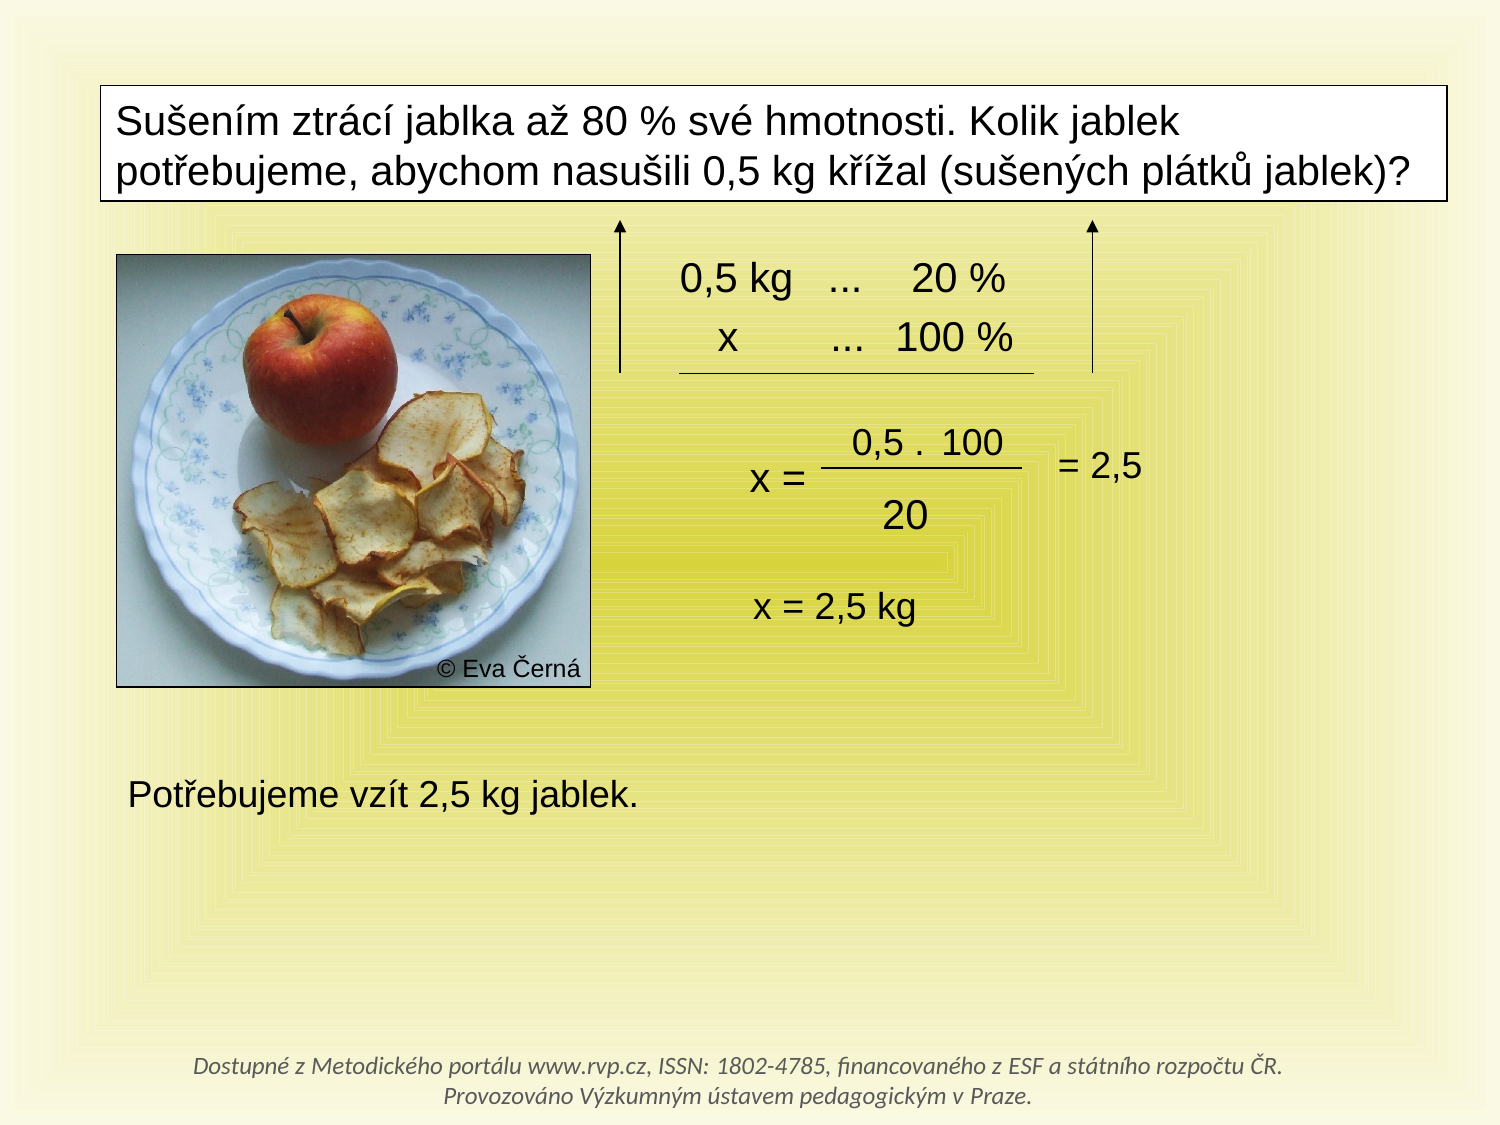

# Sušením ztrácí jablka až 80 % své hmotnosti. Kolik jablek potřebujeme, abychom nasušili 0,5 kg křížal (sušených plátků jablek)?
0,5 kg ...
20 %
© Eva Černá
 x ...
100 %
0,5 .
100
= 2,5
x =
20
x = 2,5 kg
Potřebujeme vzít 2,5 kg jablek.
Dostupné z Metodického portálu www.rvp.cz, ISSN: 1802-4785, financovaného z ESF a státního rozpočtu ČR. Provozováno Výzkumným ústavem pedagogickým v Praze.